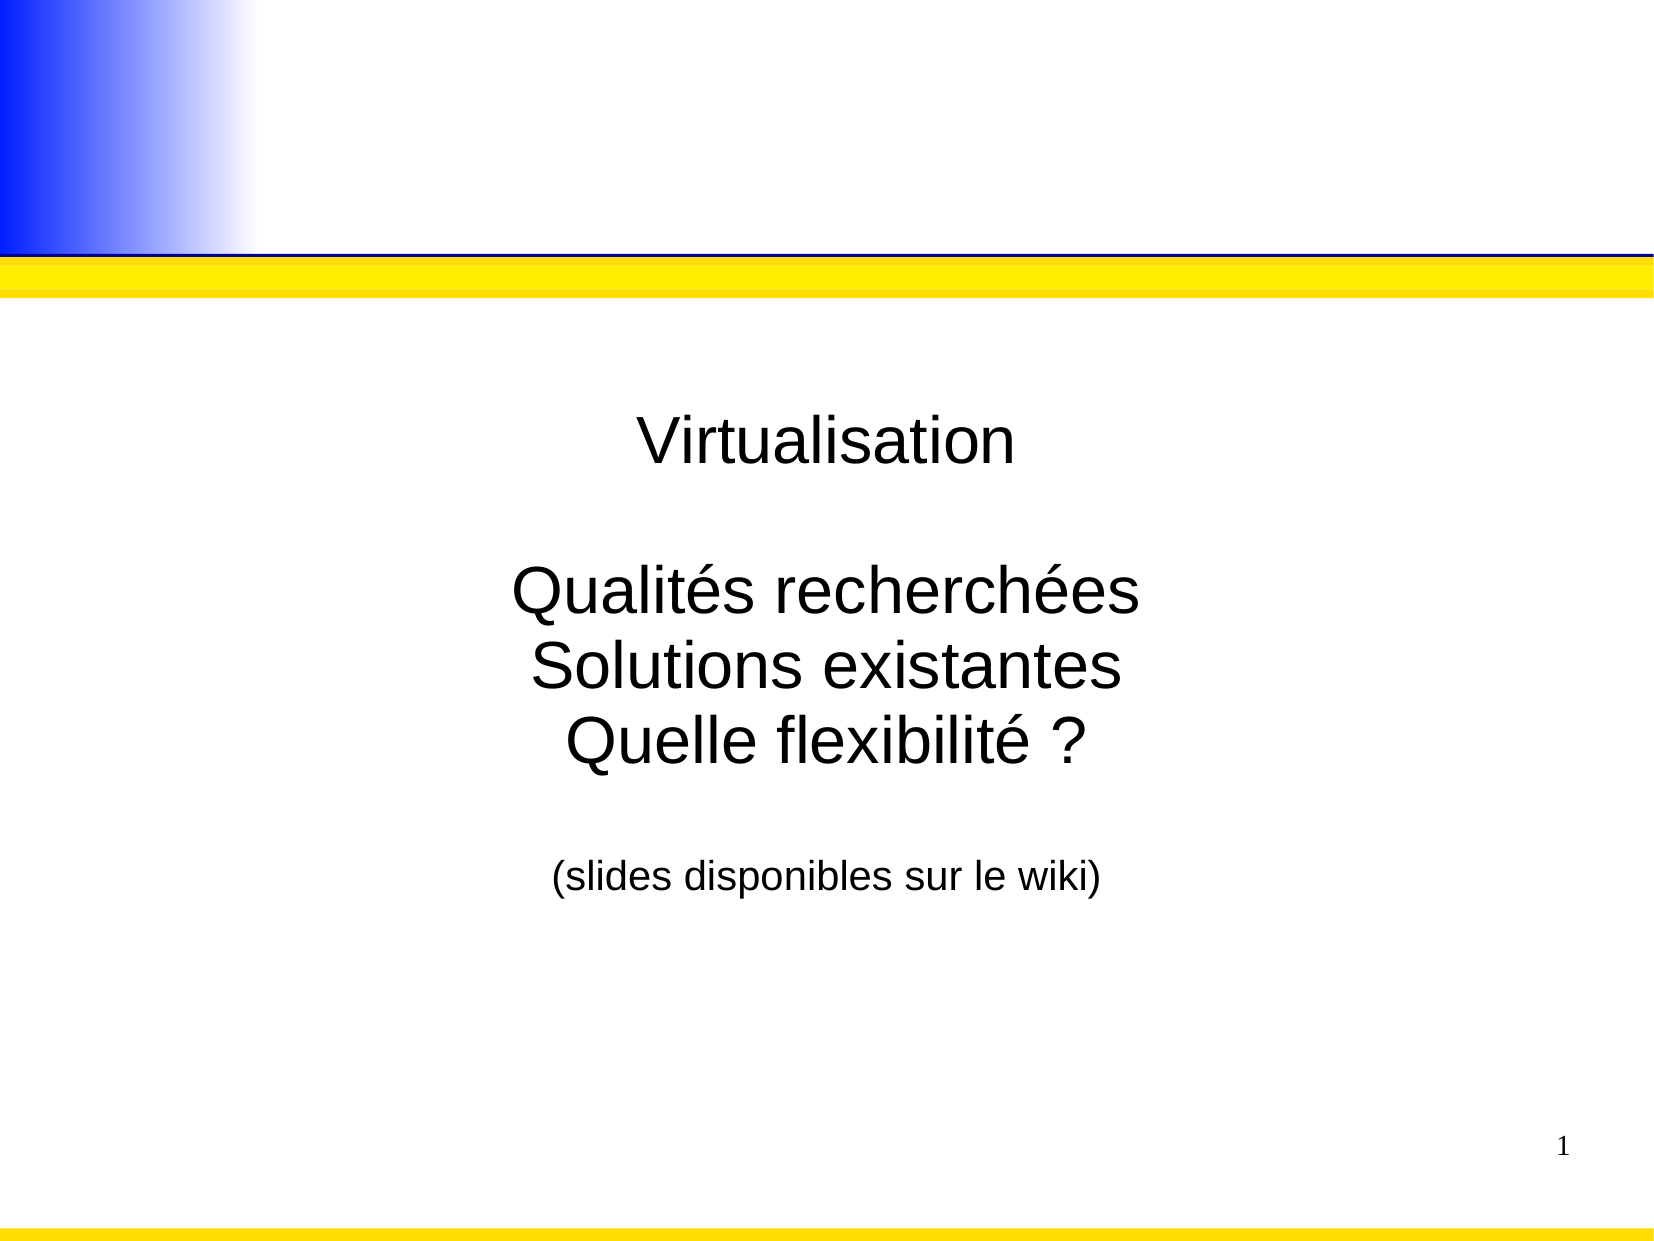

#
Virtualisation
Qualités recherchées
Solutions existantes
Quelle flexibilité ?
(slides disponibles sur le wiki)
1